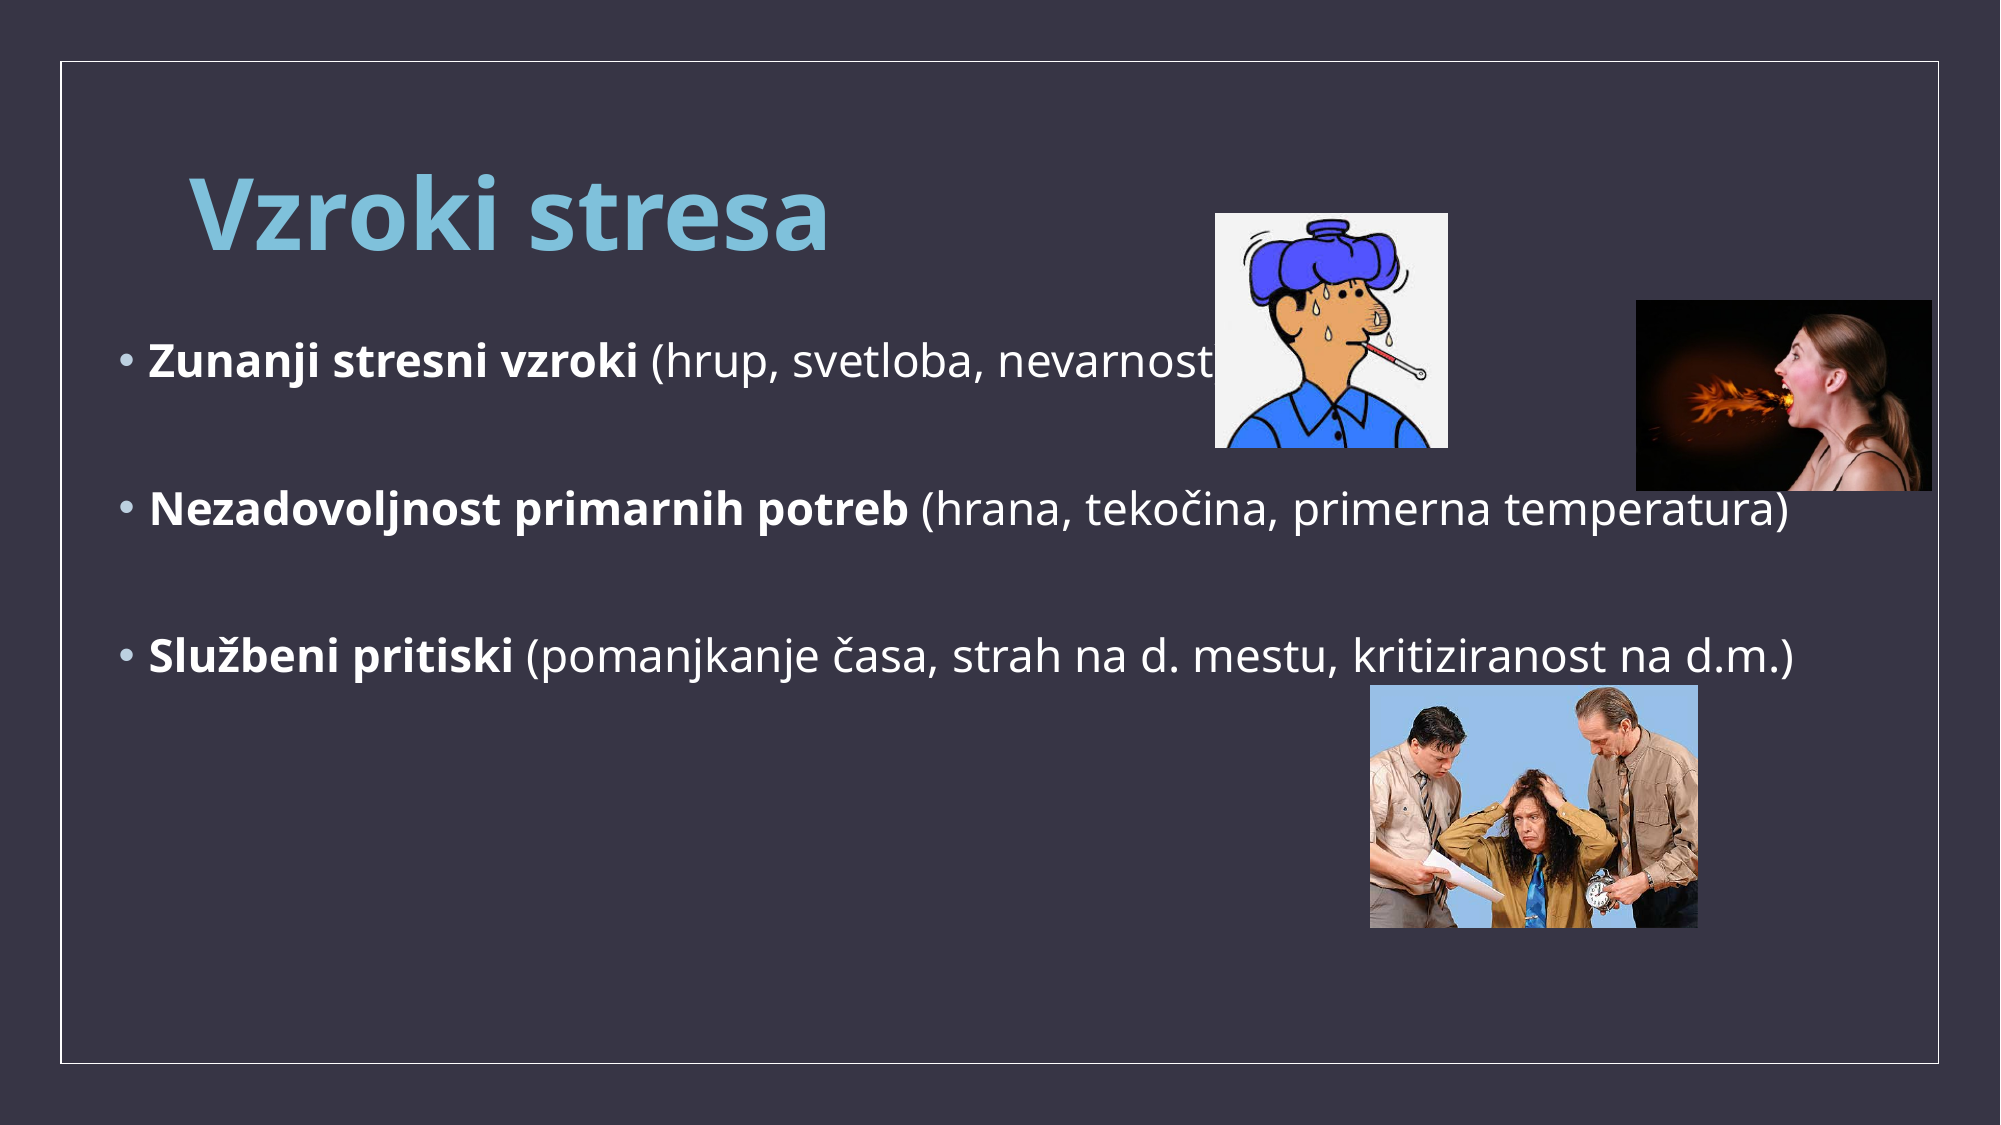

# Vzroki stresa
Zunanji stresni vzroki (hrup, svetloba, nevarnost)
Nezadovoljnost primarnih potreb (hrana, tekočina, primerna temperatura)
Službeni pritiski (pomanjkanje časa, strah na d. mestu, kritiziranost na d.m.)